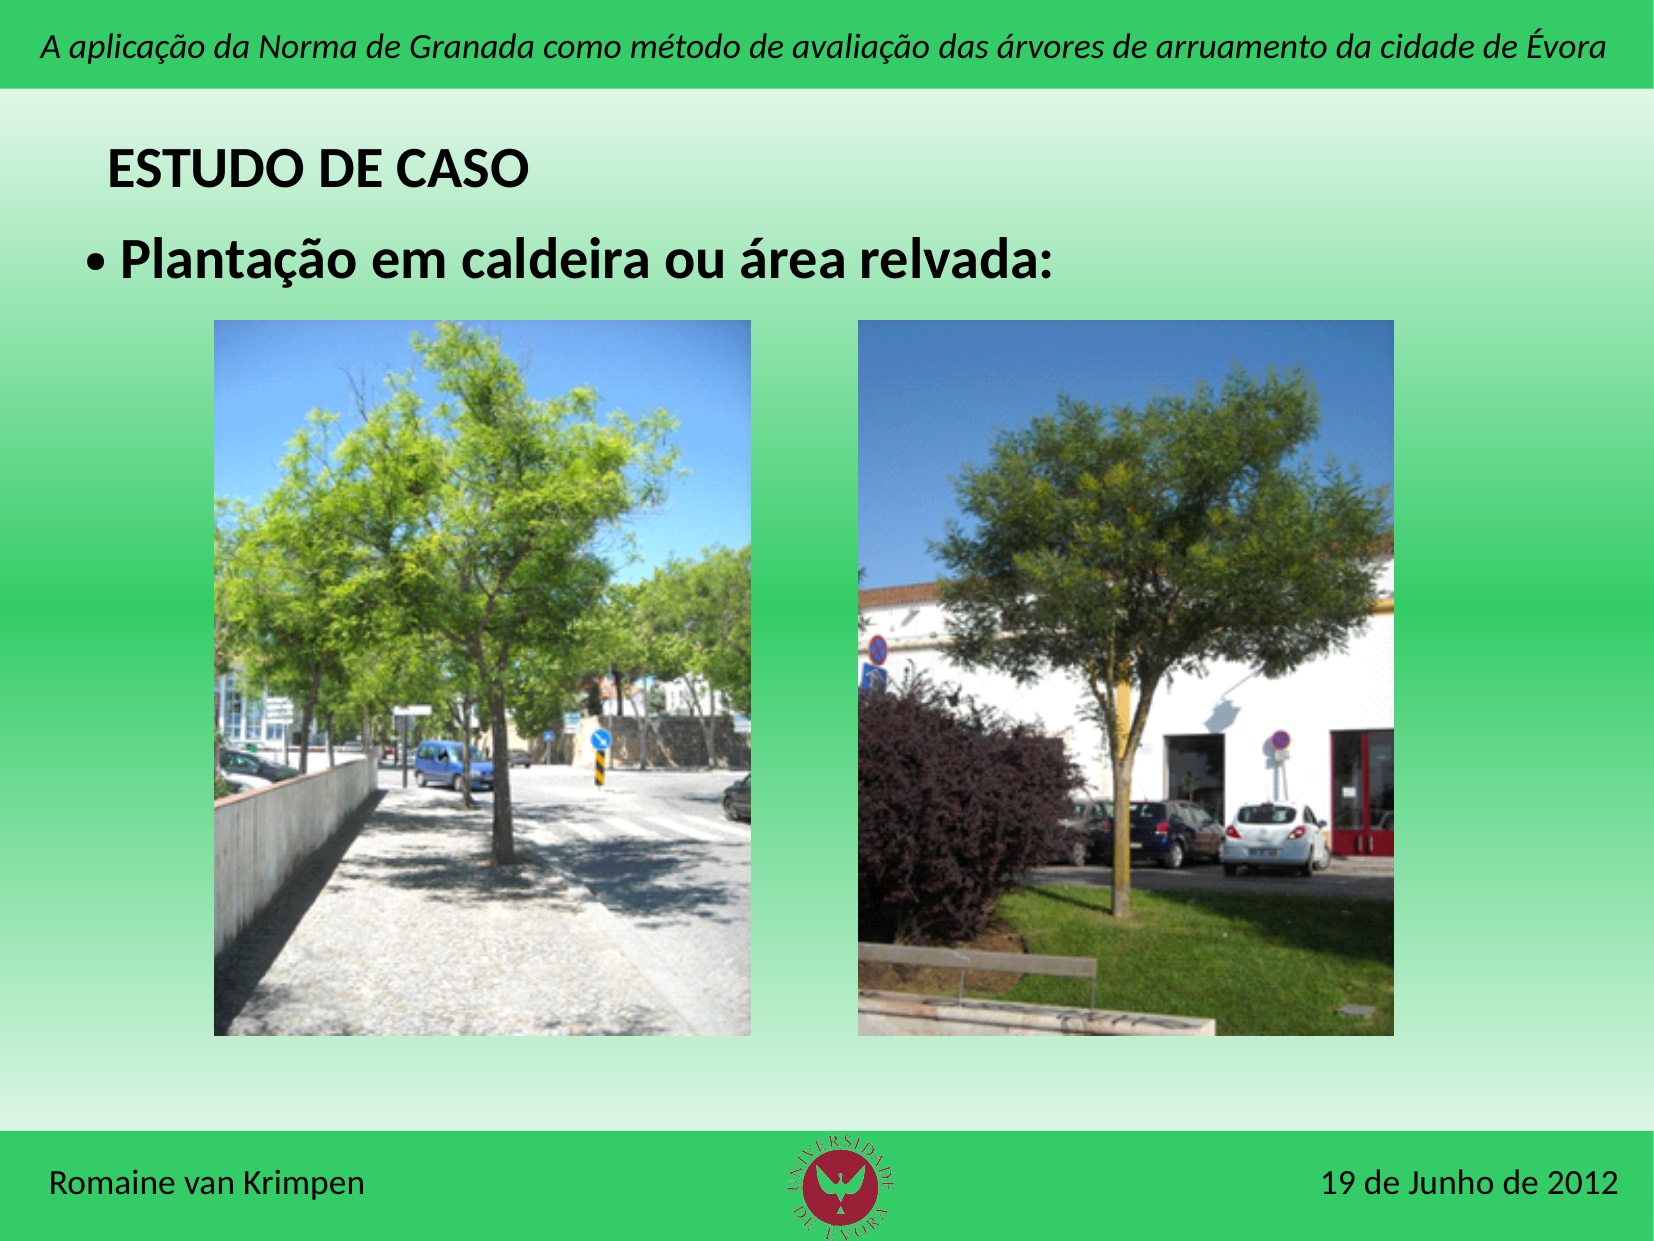

ESTUDO DE CASO
 Plantação em caldeira ou área relvada: